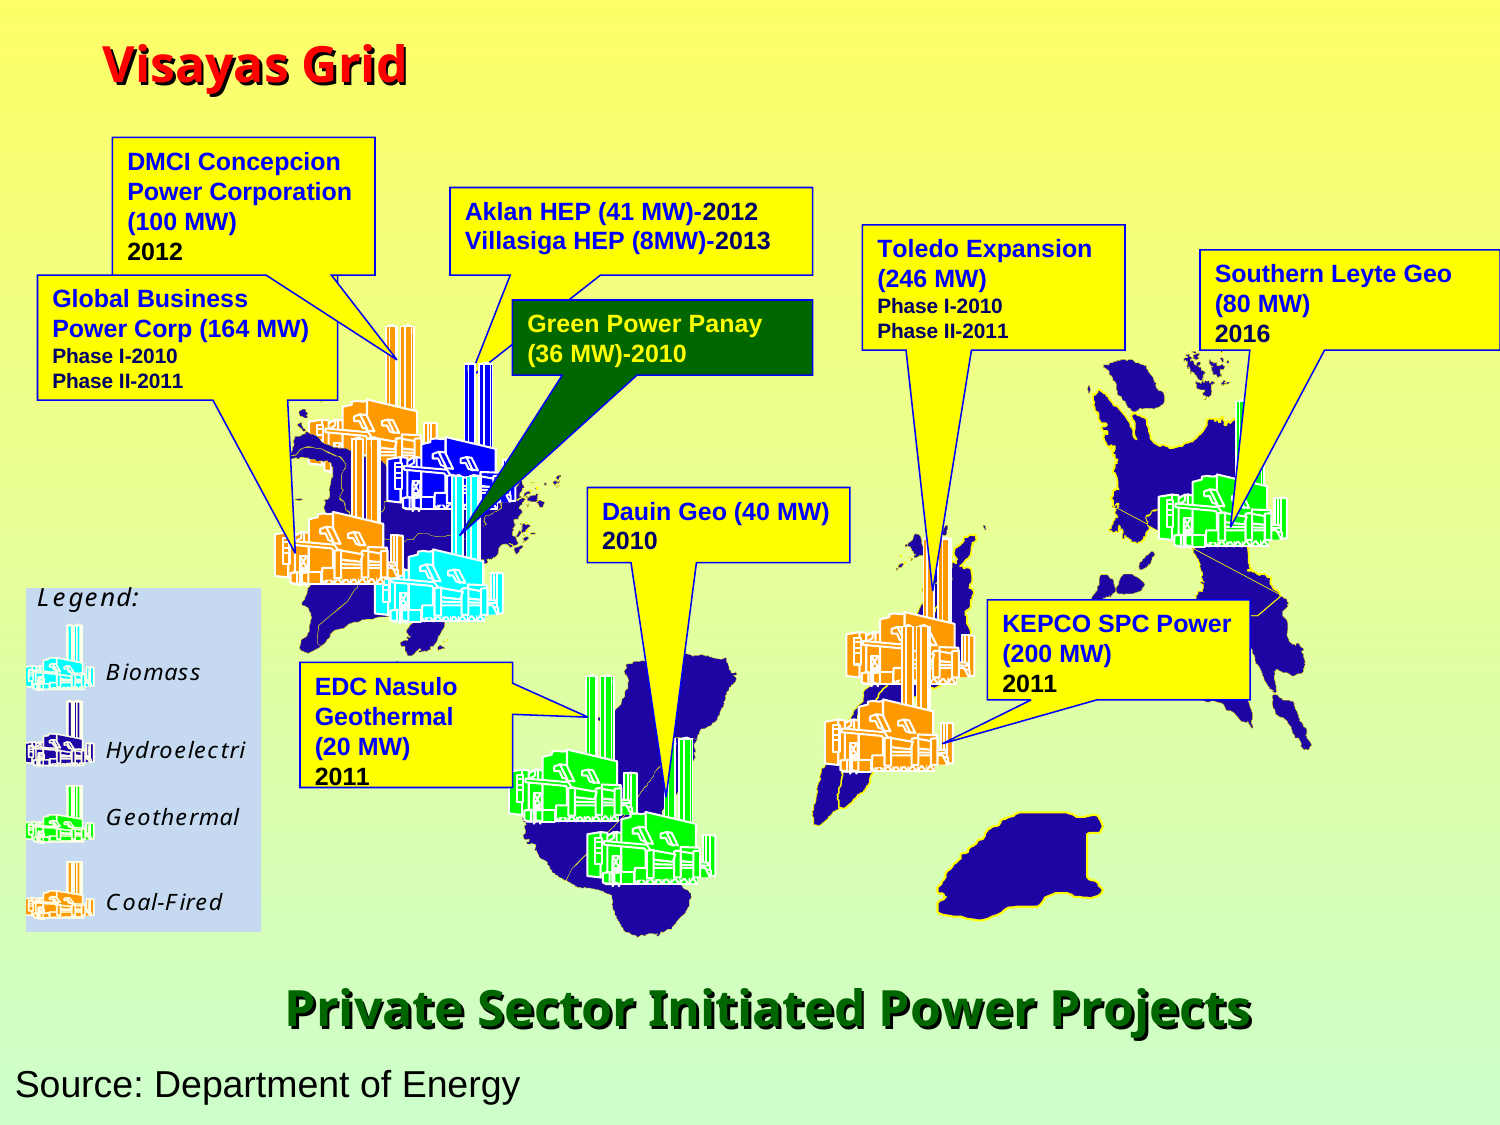

Visayas Grid
DMCI Concepcion Power Corporation
(100 MW)
2012
Aklan HEP (41 MW)-2012
Villasiga HEP (8MW)-2013
Toledo Expansion (246 MW)
Phase I-2010
Phase II-2011
Southern Leyte Geo (80 MW)
2016
Global Business Power Corp (164 MW)
Phase I-2010
Phase II-2011
Green Power Panay (36 MW)-2010
P A N A Y
P A N A Y
Dauin Geo (40 MW)
2010
KEPCO SPC Power (200 MW)
2011
N E G R O S
EDC Nasulo Geothermal
(20 MW)
2011
Private Sector Initiated Power Projects
Source: Department of Energy